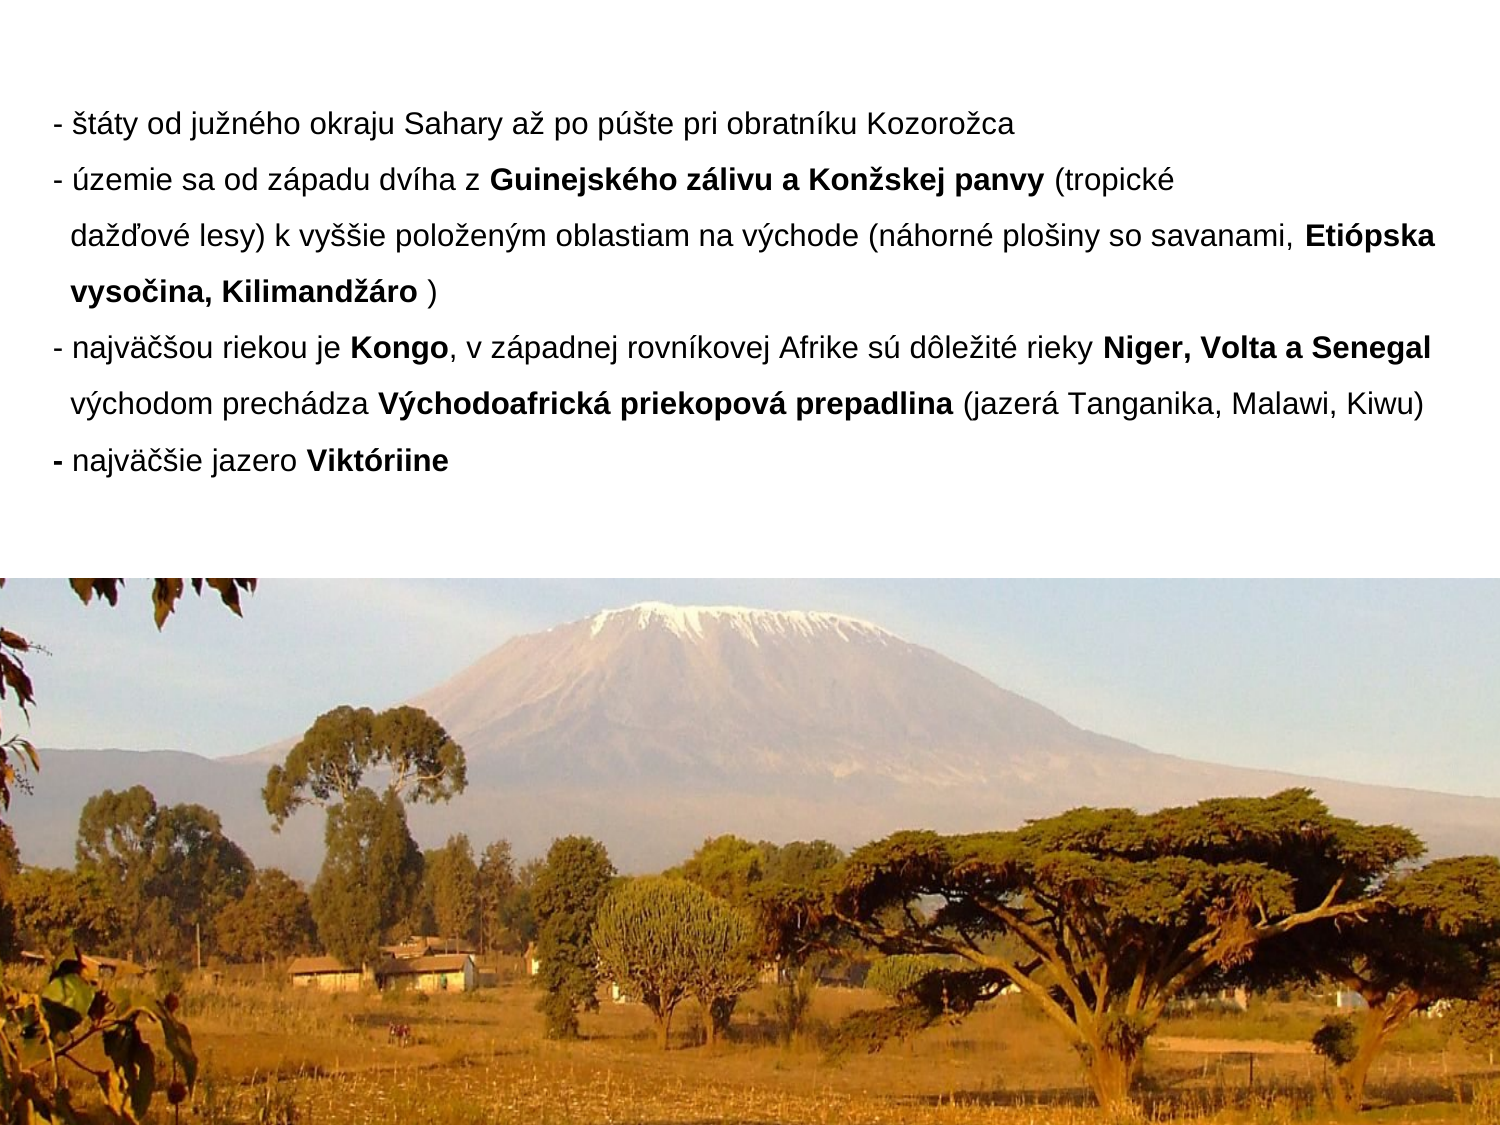

- štáty od južného okraju Sahary až po púšte pri obratníku Kozorožca
 - územie sa od západu dvíha z Guinejského zálivu a Konžskej panvy (tropické
 dažďové lesy) k vyššie položeným oblastiam na východe (náhorné plošiny so savanami, Etiópska
 vysočina, Kilimandžáro )
 - najväčšou riekou je Kongo, v západnej rovníkovej Afrike sú dôležité rieky Niger, Volta a Senegal
 východom prechádza Východoafrická priekopová prepadlina (jazerá Tanganika, Malawi, Kiwu)
 - najväčšie jazero Viktóriine